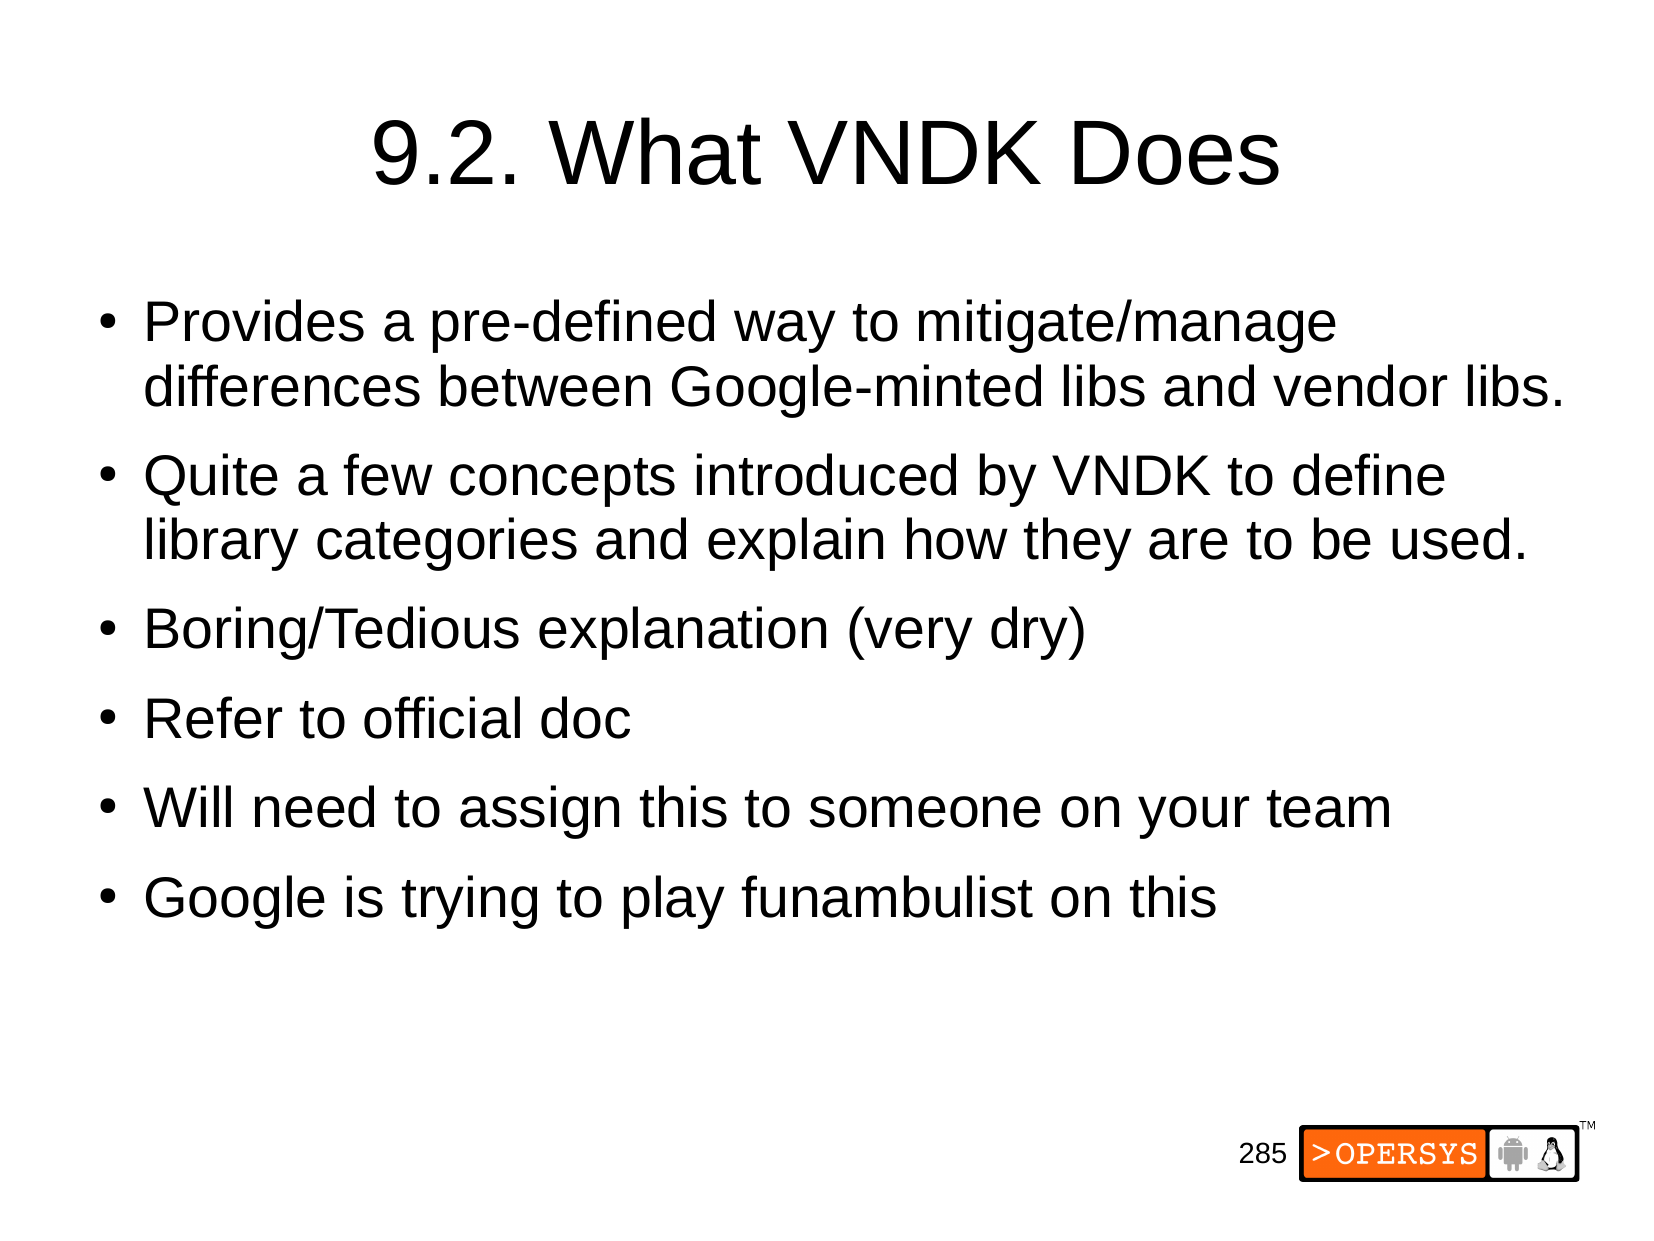

# 9.2. What VNDK Does
Provides a pre-defined way to mitigate/manage differences between Google-minted libs and vendor libs.
Quite a few concepts introduced by VNDK to define library categories and explain how they are to be used.
Boring/Tedious explanation (very dry)
Refer to official doc
Will need to assign this to someone on your team
Google is trying to play funambulist on this